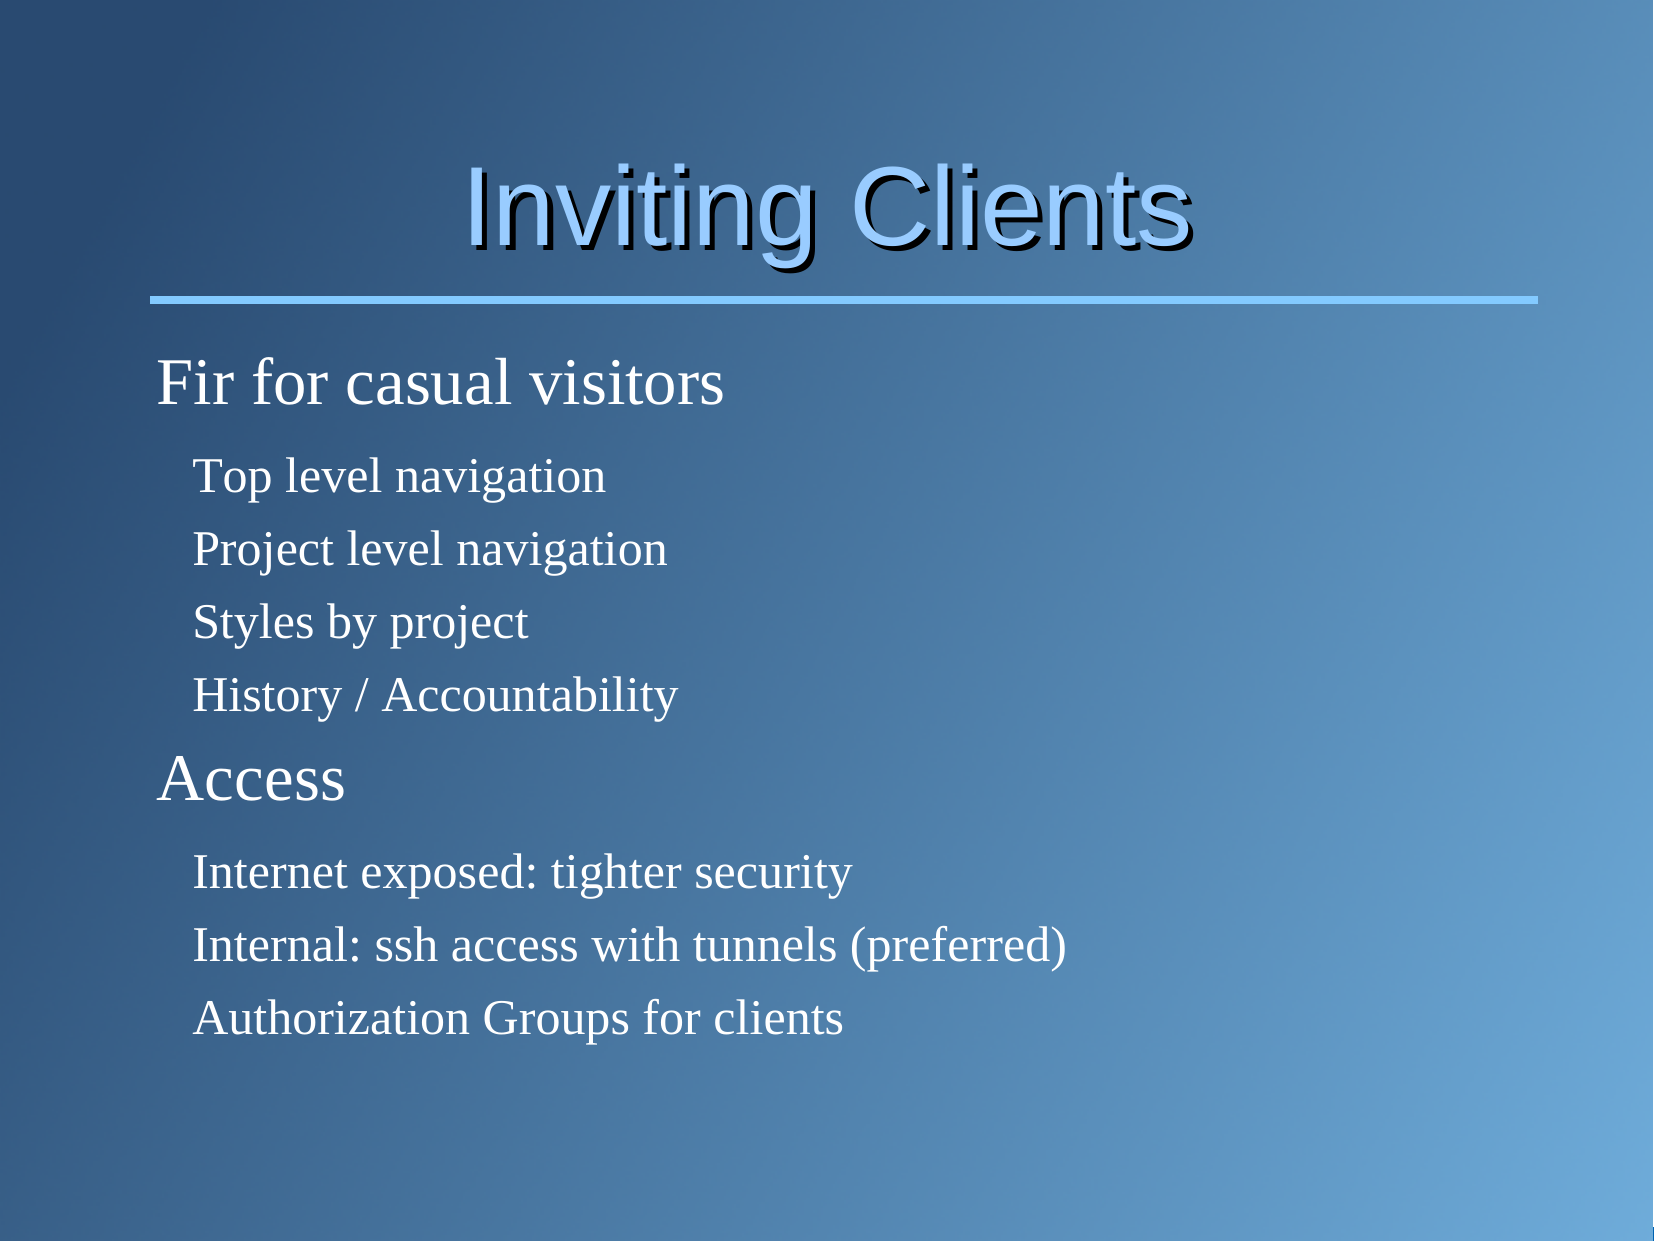

# Inviting Clients
Fir for casual visitors
Top level navigation
Project level navigation
Styles by project
History / Accountability
Access
Internet exposed: tighter security
Internal: ssh access with tunnels (preferred)
Authorization Groups for clients